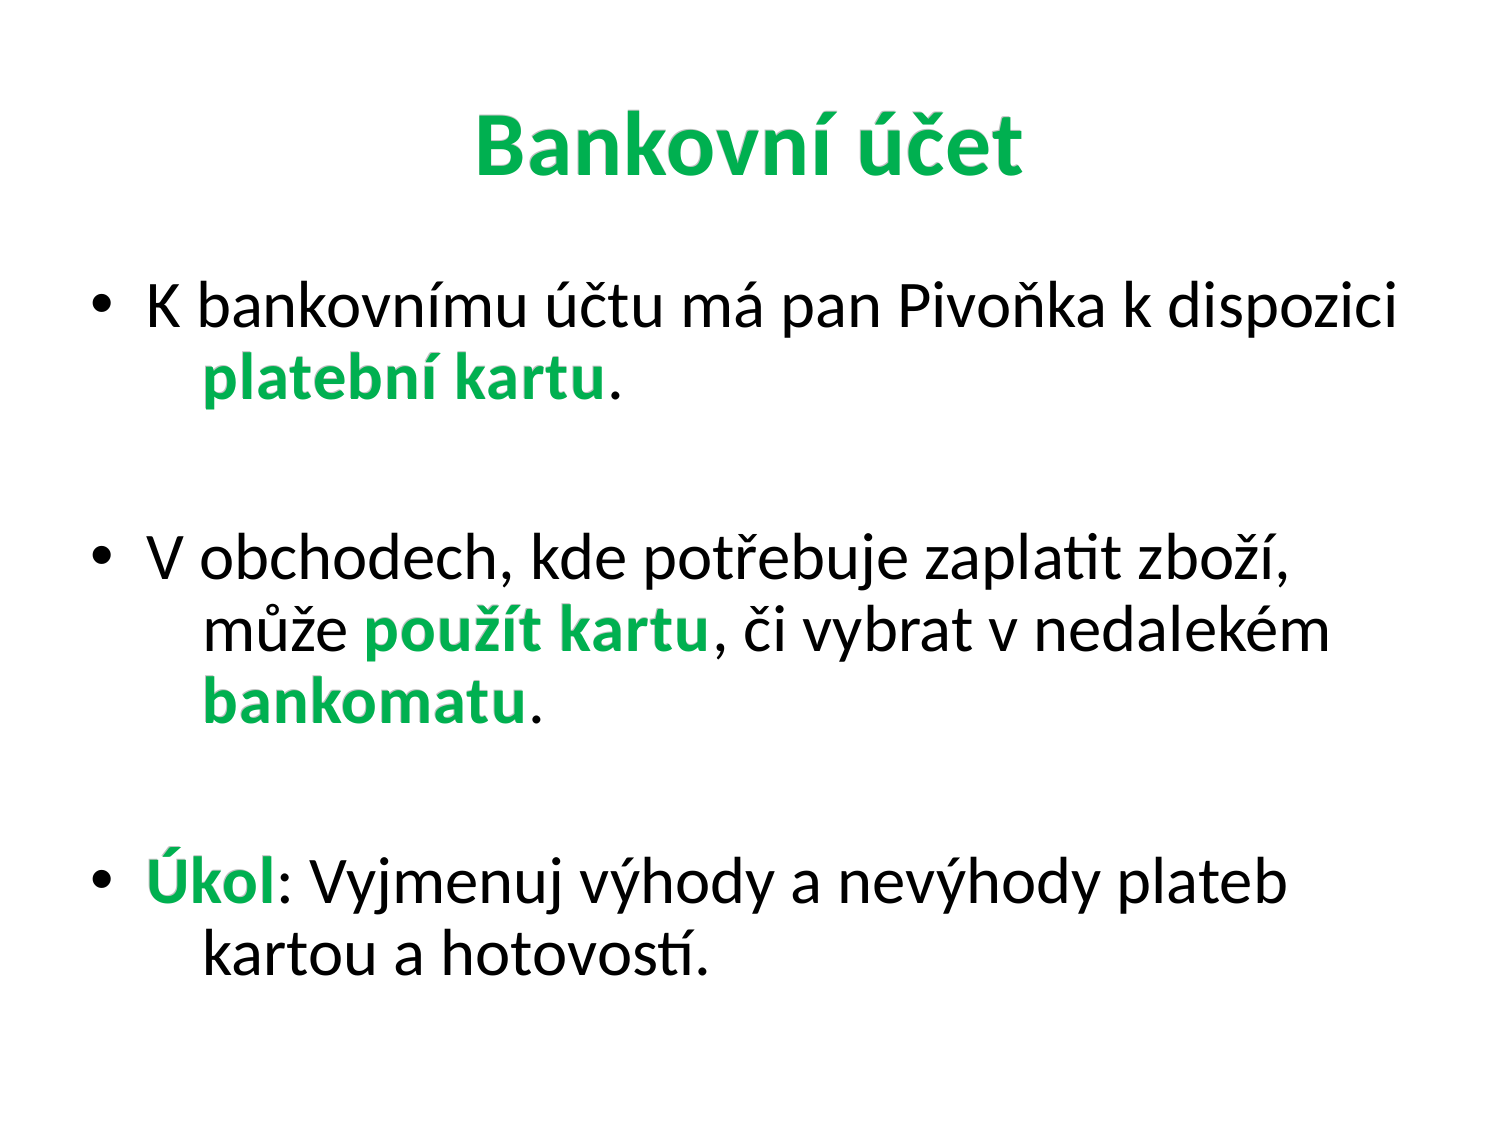

# Bankovní účet
K bankovnímu účtu má pan Pivoňka k dispozici platební kartu.
V obchodech, kde potřebuje zaplatit zboží, může použít kartu, či vybrat v nedalekém bankomatu.
Úkol: Vyjmenuj výhody a nevýhody plateb kartou a hotovostí.